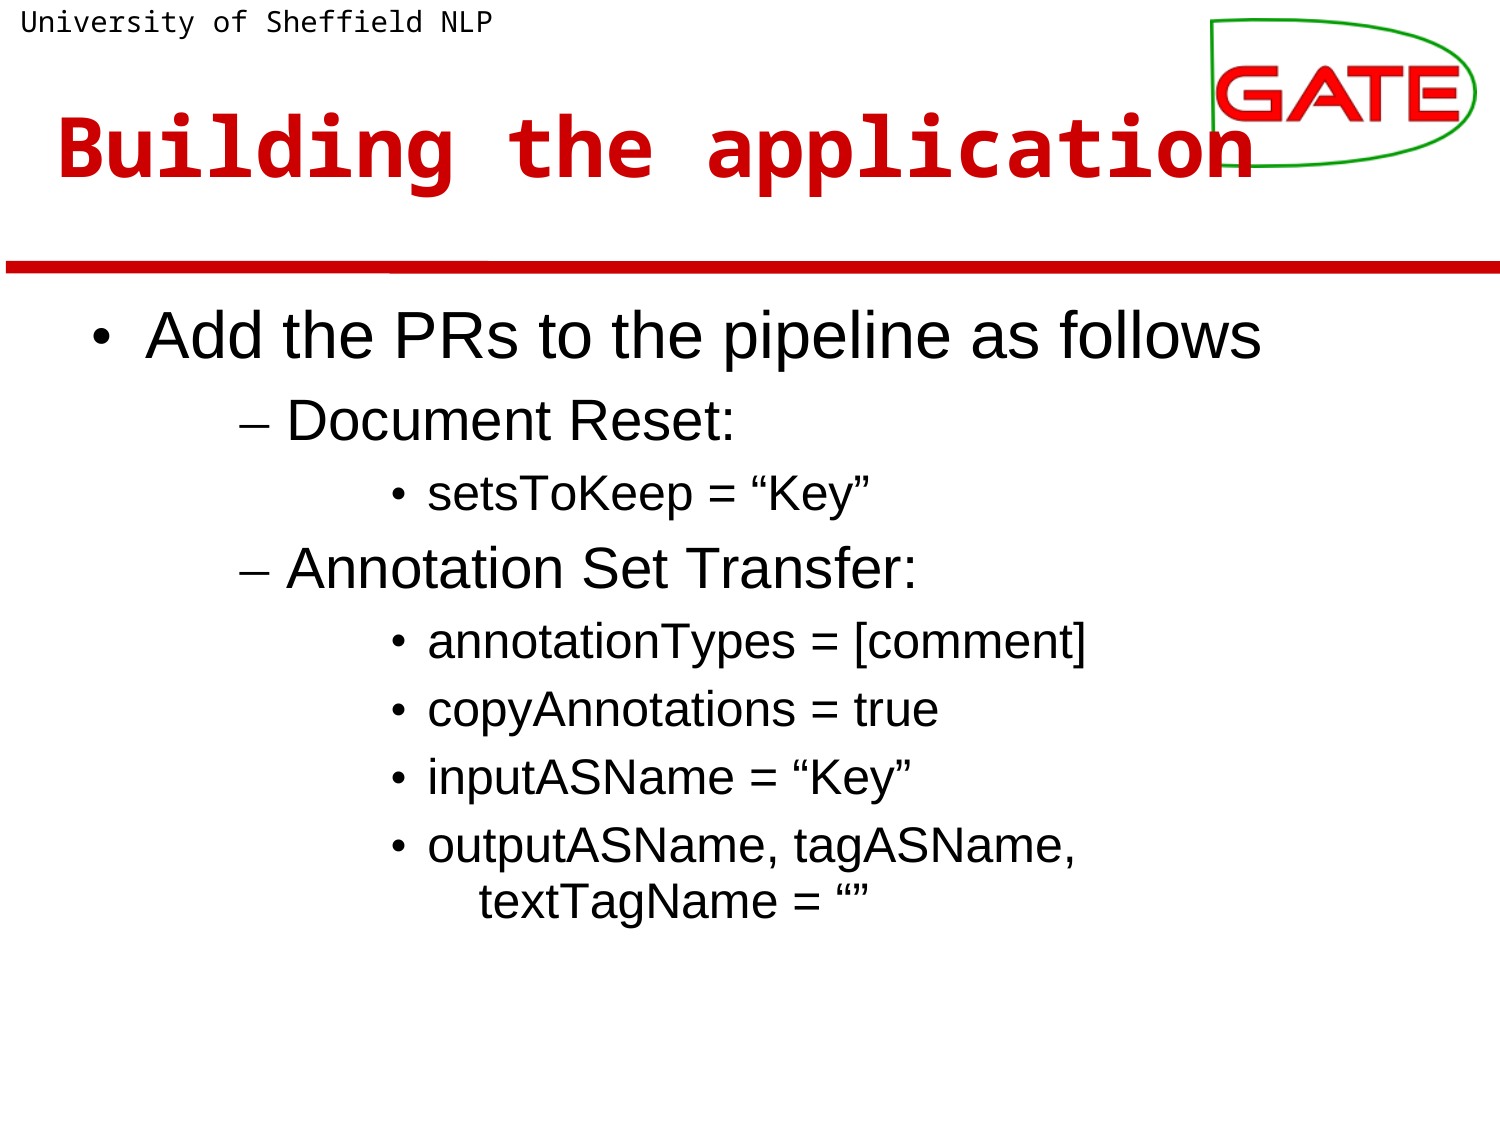

# Building the application
Add the PRs to the pipeline as follows
Document Reset:
setsToKeep = “Key”
Annotation Set Transfer:
annotationTypes = [comment]
copyAnnotations = true
inputASName = “Key”
outputASName, tagASName,
 textTagName = “”